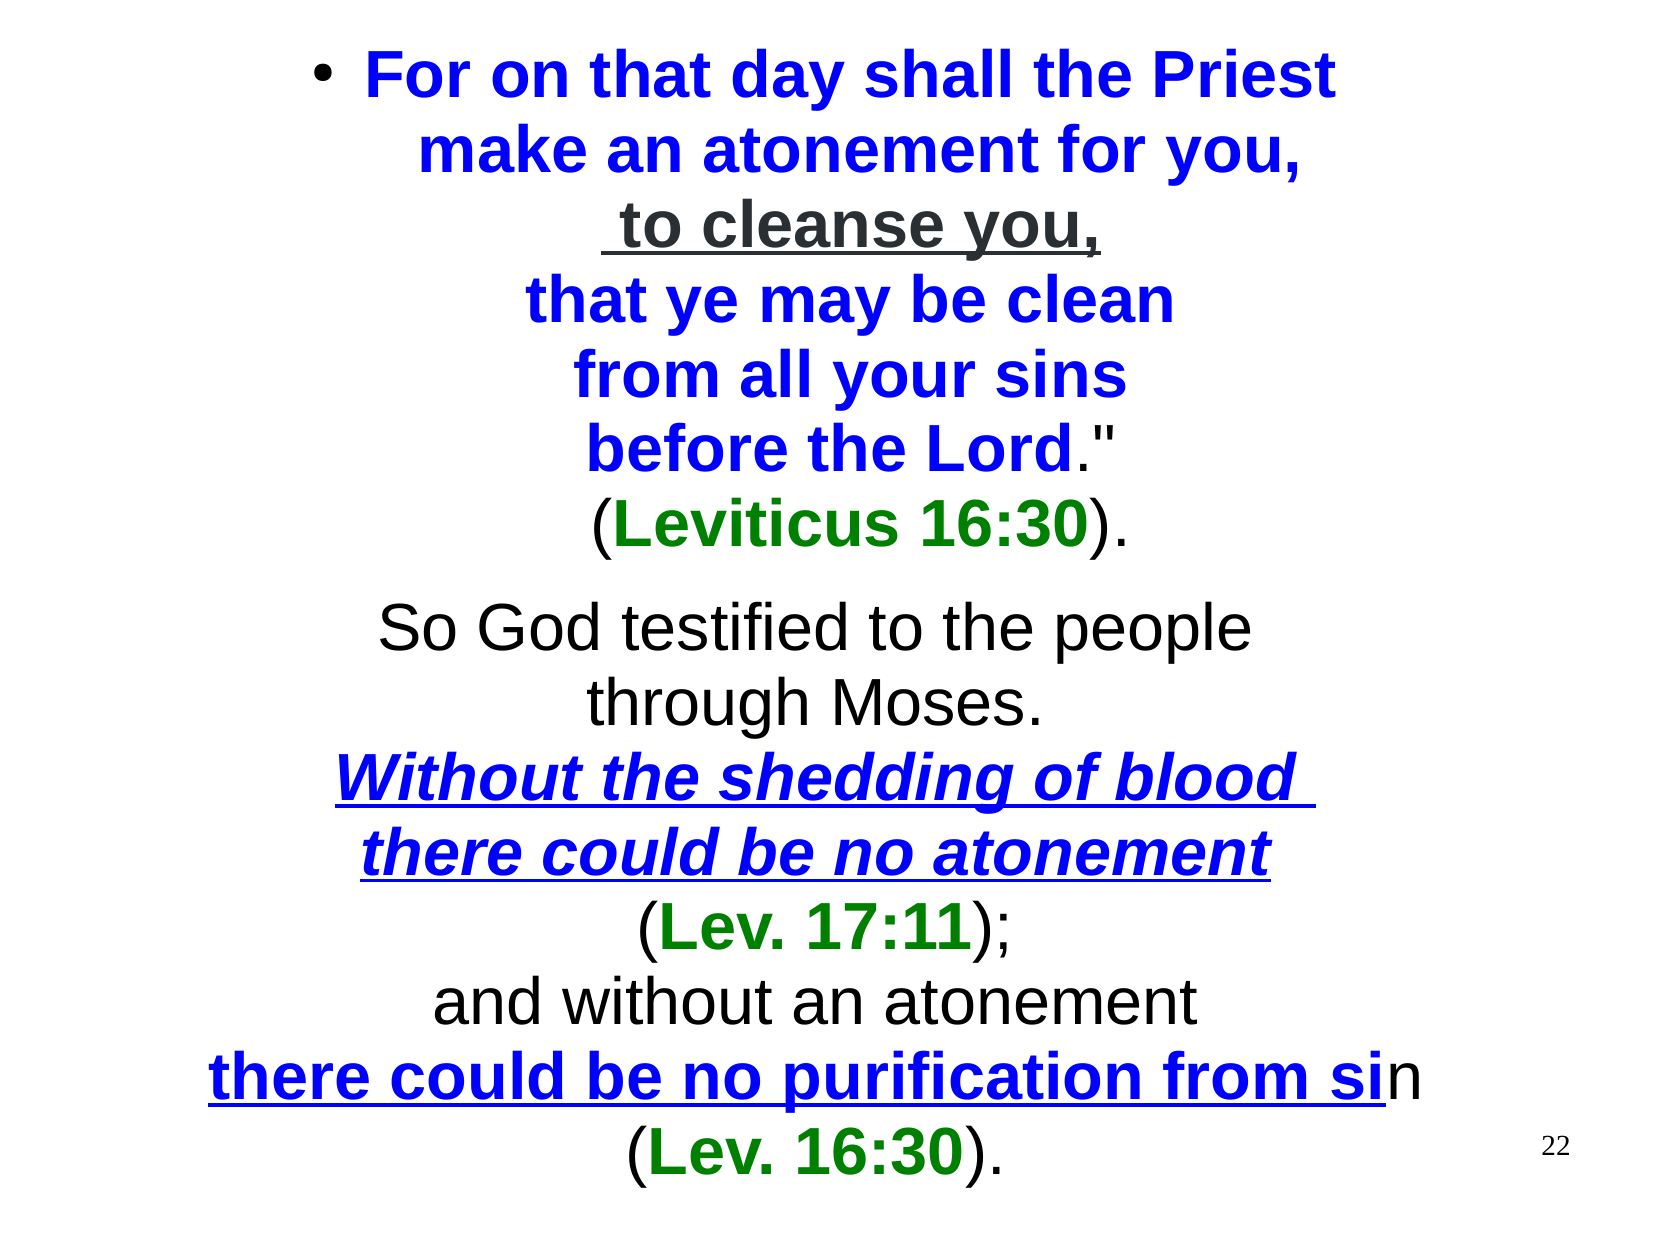

# For on that day shall the Priest make an atonement for you, to cleanse you, that ye may be clean from all your sins before the Lord." (Leviticus 16:30).
So God testified to the people
through Moses.
Without the shedding of blood
there could be no atonement
(Lev. 17:11);
and without an atonement
there could be no purification from sin
(Lev. 16:30).
22